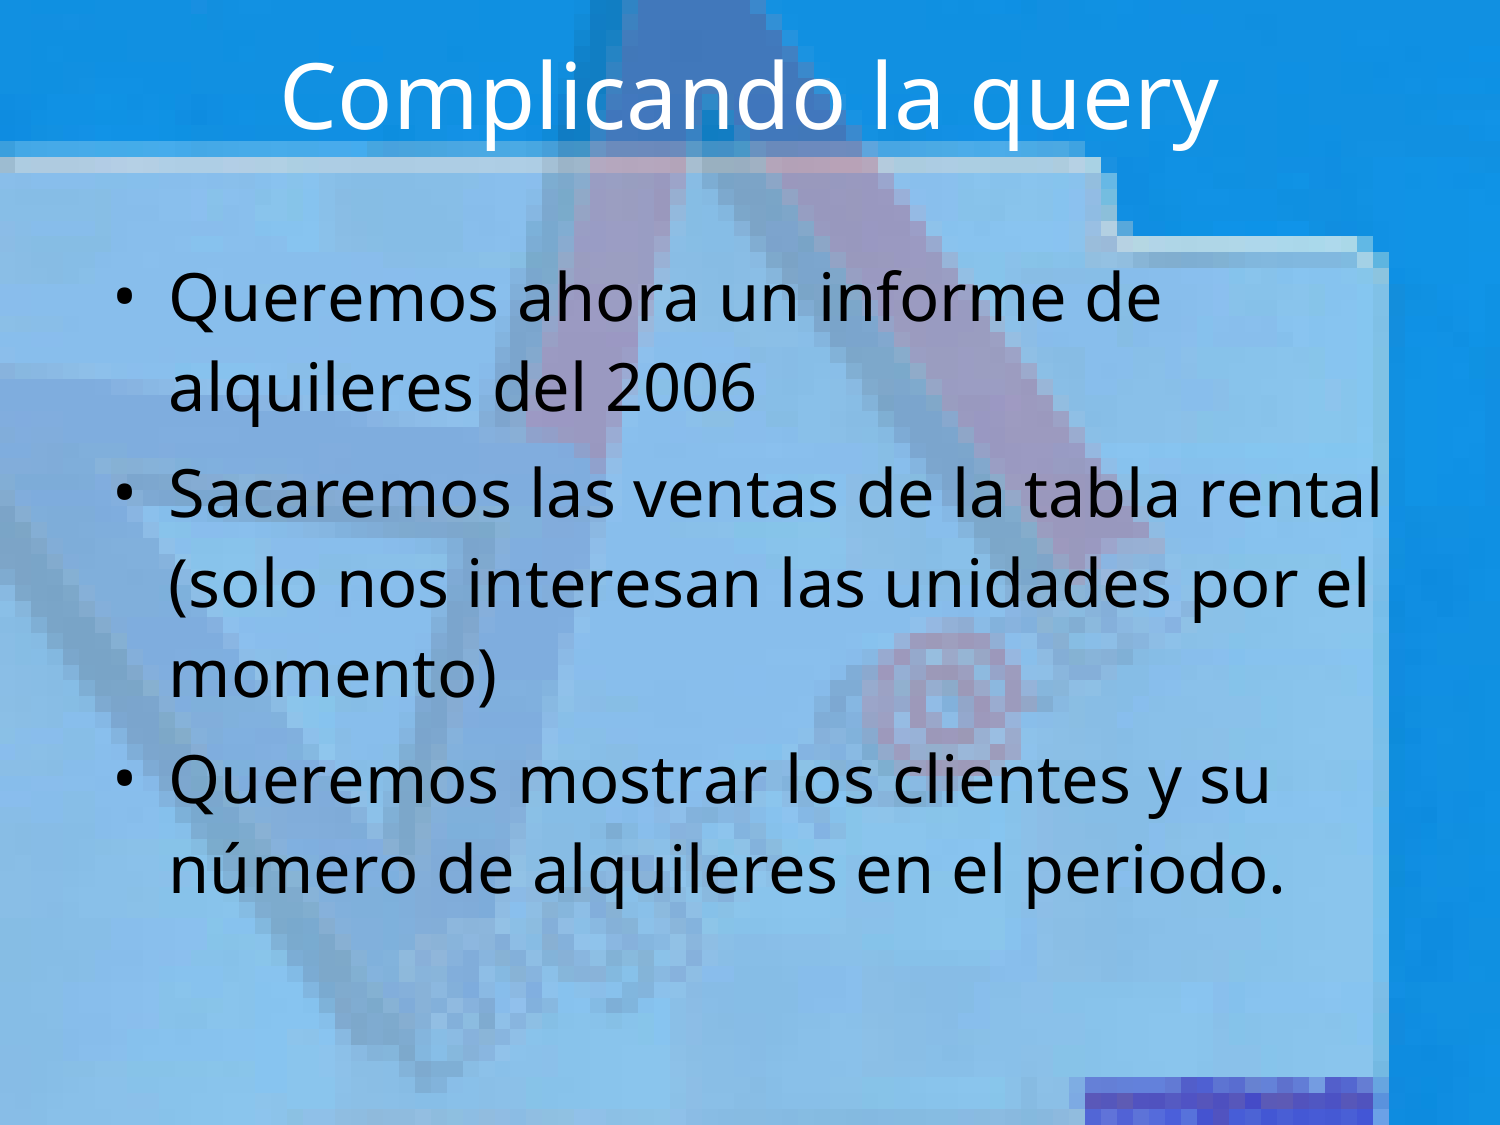

# Complicando la query
Queremos ahora un informe de alquileres del 2006
Sacaremos las ventas de la tabla rental (solo nos interesan las unidades por el momento)
Queremos mostrar los clientes y su número de alquileres en el periodo.